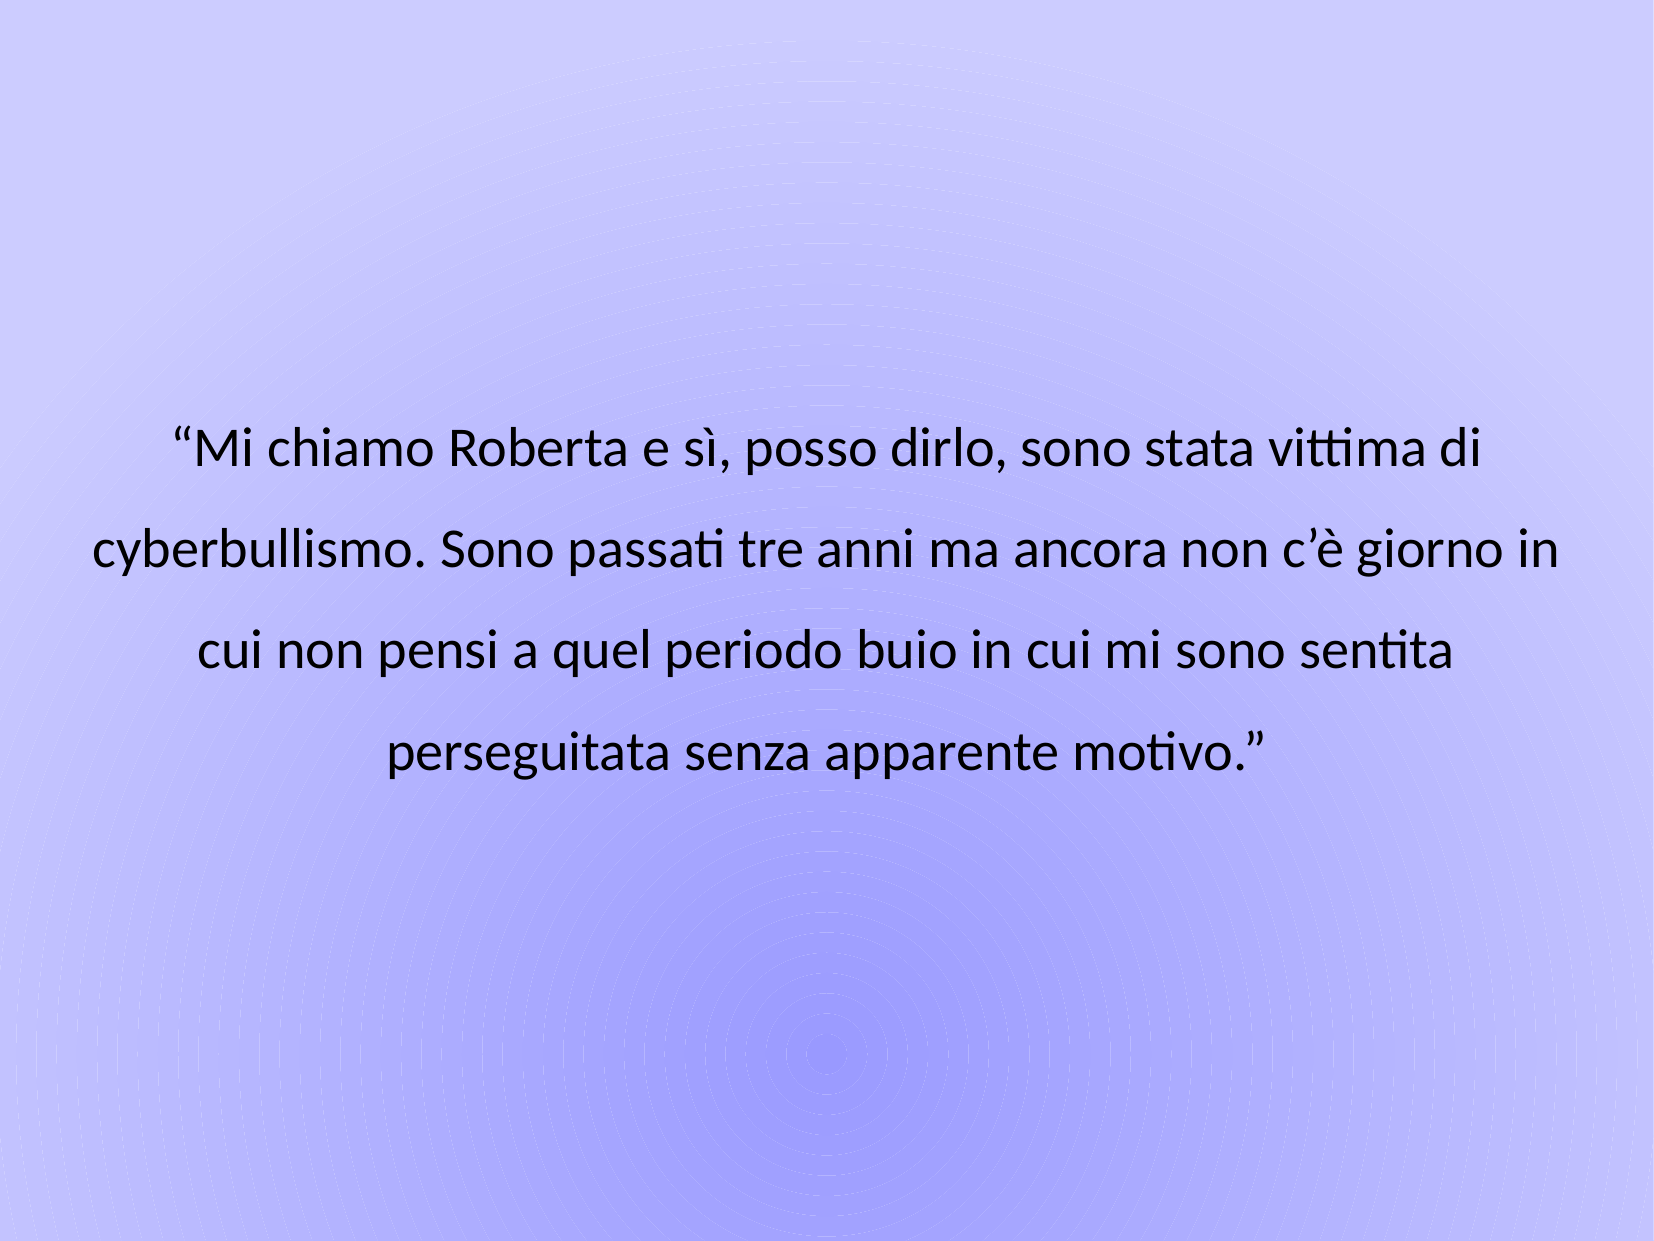

# “Mi chiamo Roberta e sì, posso dirlo, sono stata vittima di cyberbullismo. Sono passati tre anni ma ancora non c’è giorno in cui non pensi a quel periodo buio in cui mi sono sentita perseguitata senza apparente motivo.”